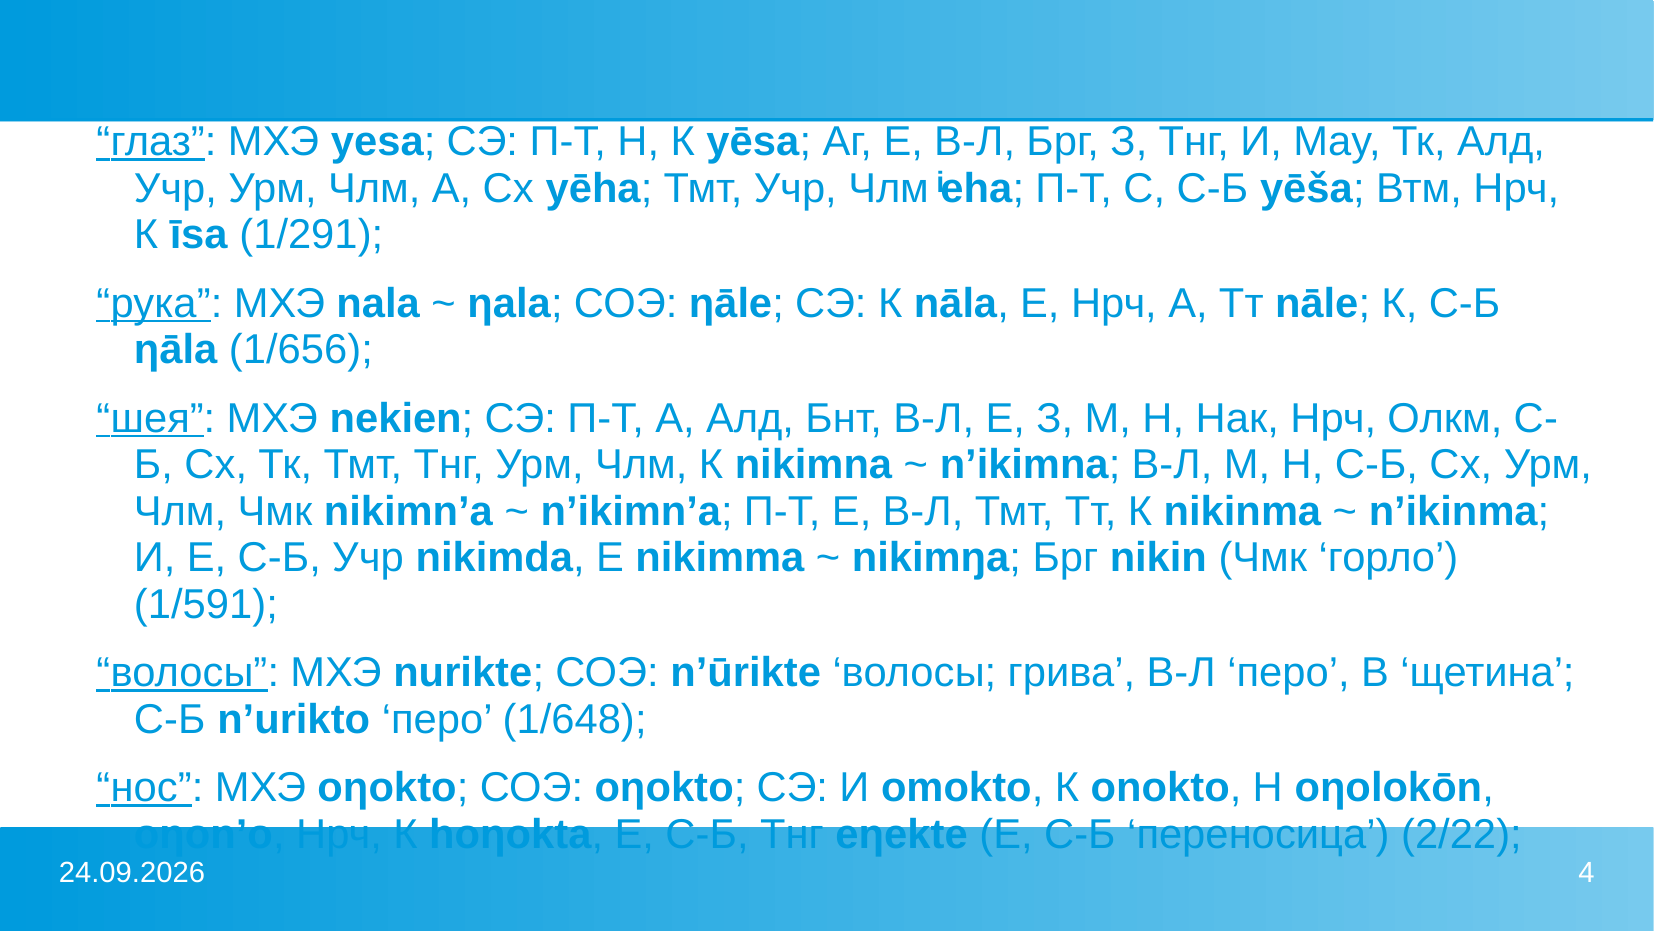

#
“глаз”: МХЭ yesa; СЭ: П-Т, Н, К yēsa; Аг, Е, В-Л, Брг, З, Тнг, И, May, Тк, Алд, Учр, Урм, Члм, А, Сх yēha; Тмт, Учр, Члм ͥeha; П-Т, С, С-Б yēša; Втм, Нрч, К īsa (1/291);
“рука”: МХЭ nala ~ ƞala; СОЭ: ƞāle; СЭ: К nāla, Е, Нрч, А, Тт nāle; К, С-Б ƞāla (1/656);
“шея”: МХЭ nekien; СЭ: П-Т, А, Алд, Бнт, В-Л, Е, З, М, Н, Нак, Нрч, Олкм, С-Б, Сх, Тк, Тмт, Тнг, Урм, Члм, К nikimna ~ n’ikimna; В-Л, М, Н, С-Б, Сх, Урм, Члм, Чмк nikimn’a ~ n’ikimn’a; П-Т, Е, В-Л, Тмт, Тт, К nikinma ~ n’ikinma; И, Е, С-Б, Учр nikimda, Е nikimma ~ nikimŋa; Брг nikin (Чмк ‘горло’) (1/591);
“волосы”: МХЭ nurikte; СОЭ: n’ūrikte ‘волосы; грива’, В-Л ‘перо’, В ‘щетина’; С-Б n’urikto ‘перо’ (1/648);
“нос”: МХЭ oƞokto; СОЭ: oƞokto; СЭ: И omokto, К onokto, Н oƞolokōn, oƞon’o, Нрч, К hoƞokta, Е, С-Б, Тнг eƞekte (Е, С-Б ‘переносица’) (2/22);
4